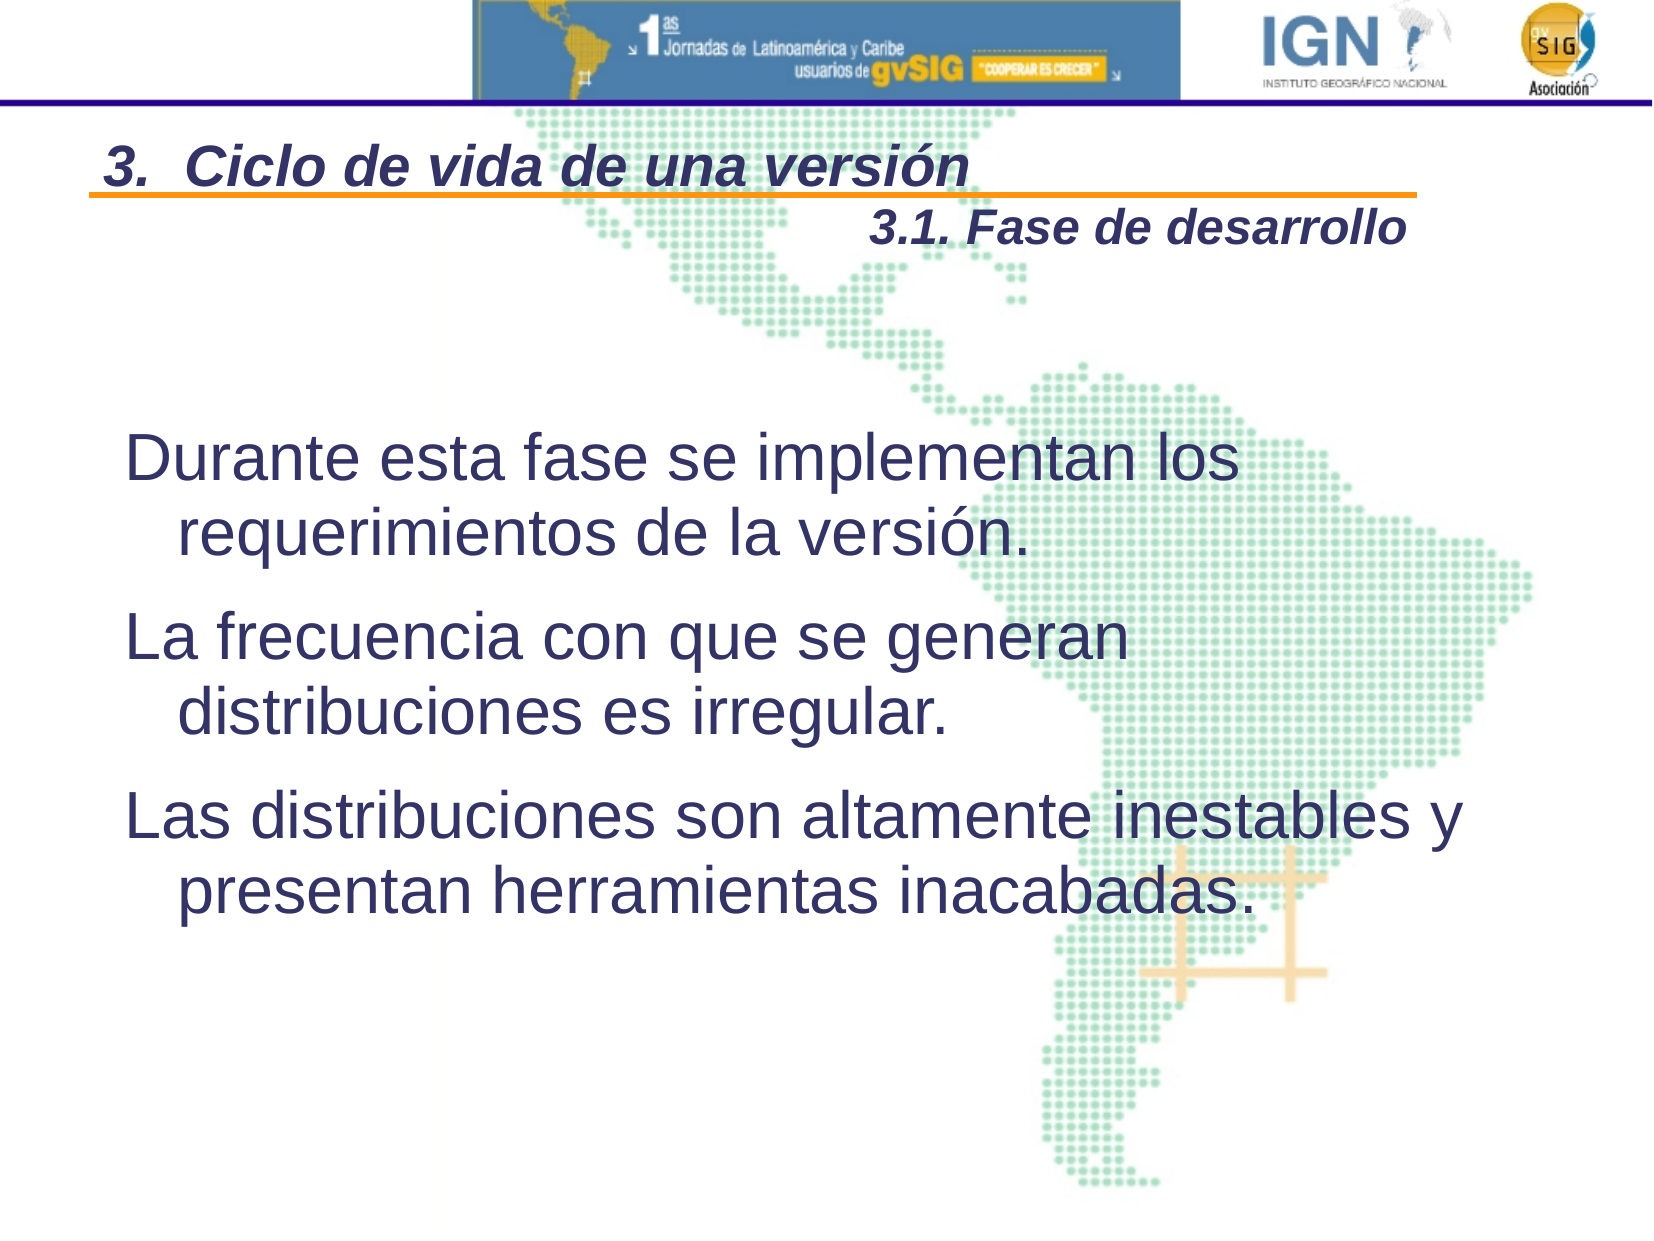

3. Ciclo de vida de una versión
3.1. Fase de desarrollo
# Durante esta fase se implementan los requerimientos de la versión.
La frecuencia con que se generan distribuciones es irregular.
Las distribuciones son altamente inestables y presentan herramientas inacabadas.